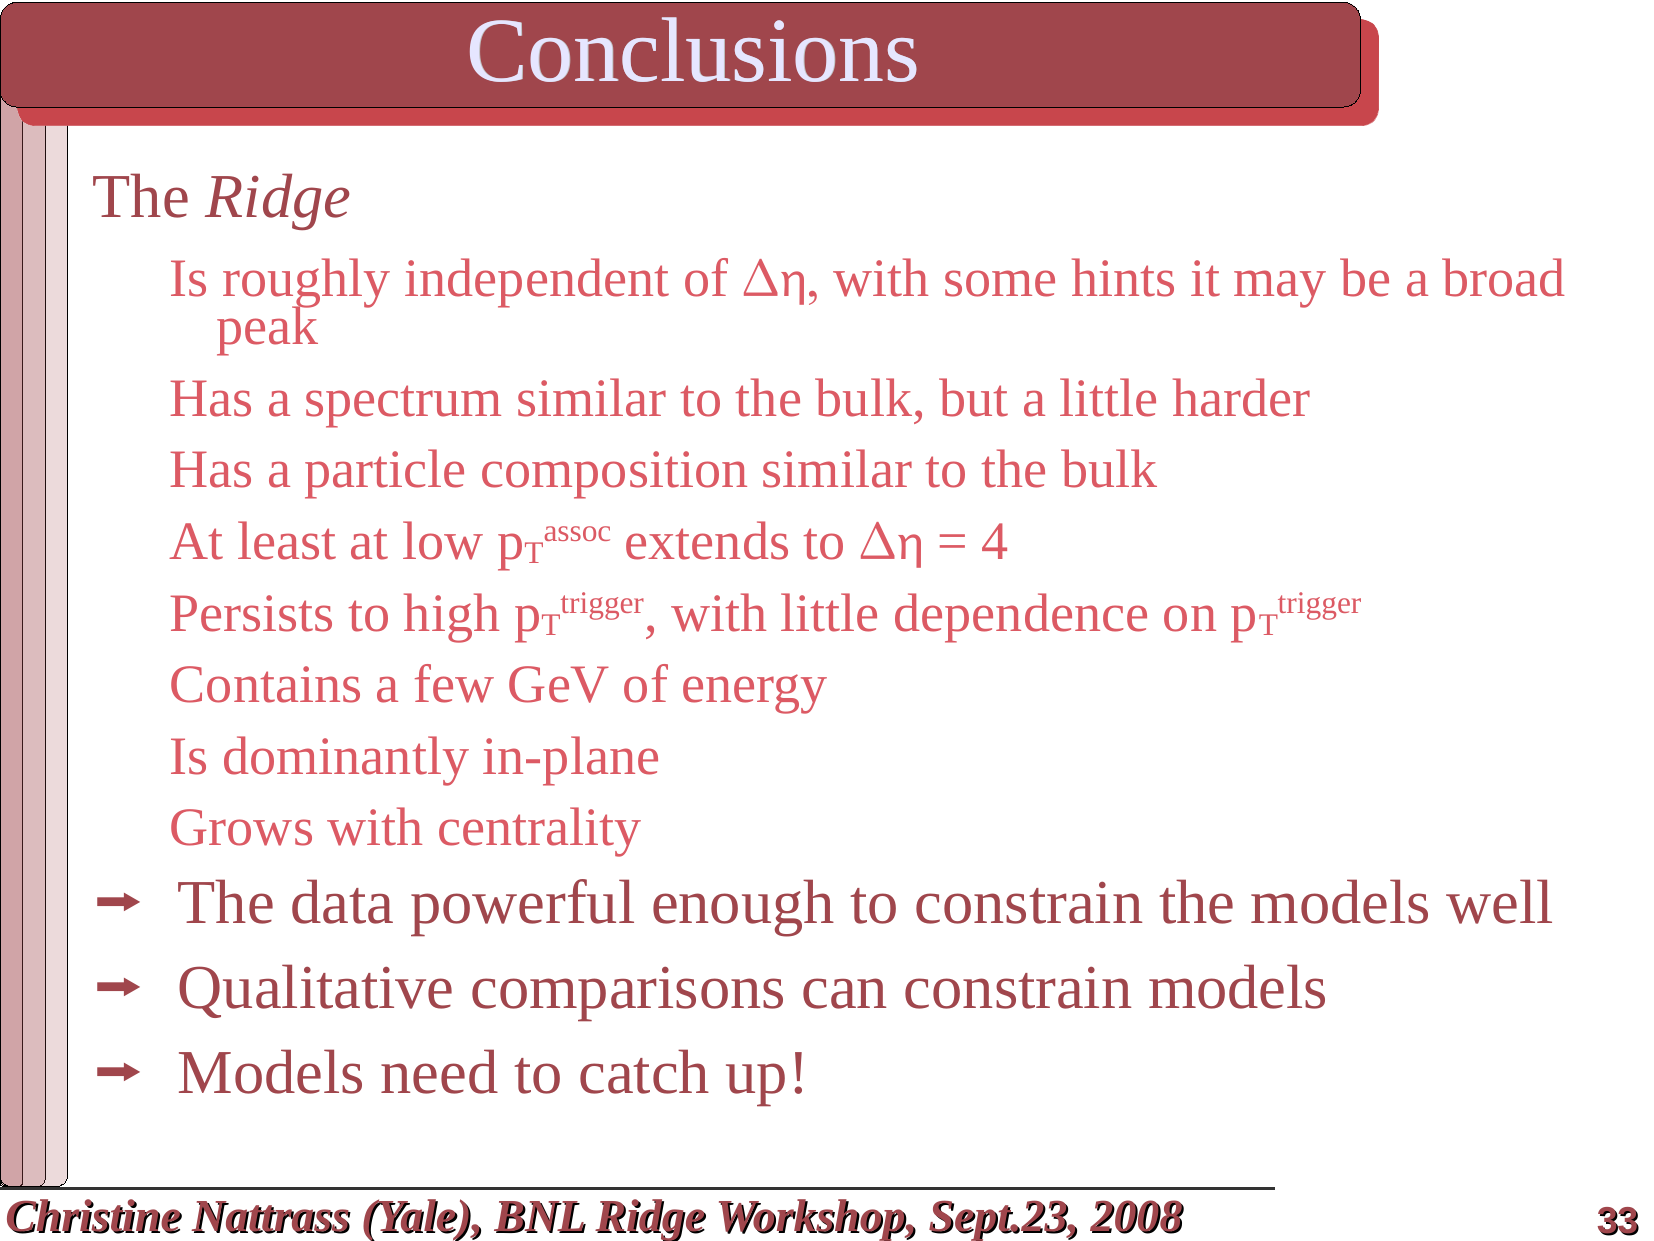

# Conclusions
The Ridge
Is roughly independent of , with some hints it may be a broad peak
Has a spectrum similar to the bulk, but a little harder
Has a particle composition similar to the bulk
At least at low pTassoc extends to  = 4
Persists to high pTtrigger, with little dependence on pTtrigger
Contains a few GeV of energy
Is dominantly in-plane
Grows with centrality
 The data powerful enough to constrain the models well
 Qualitative comparisons can constrain models
 Models need to catch up!